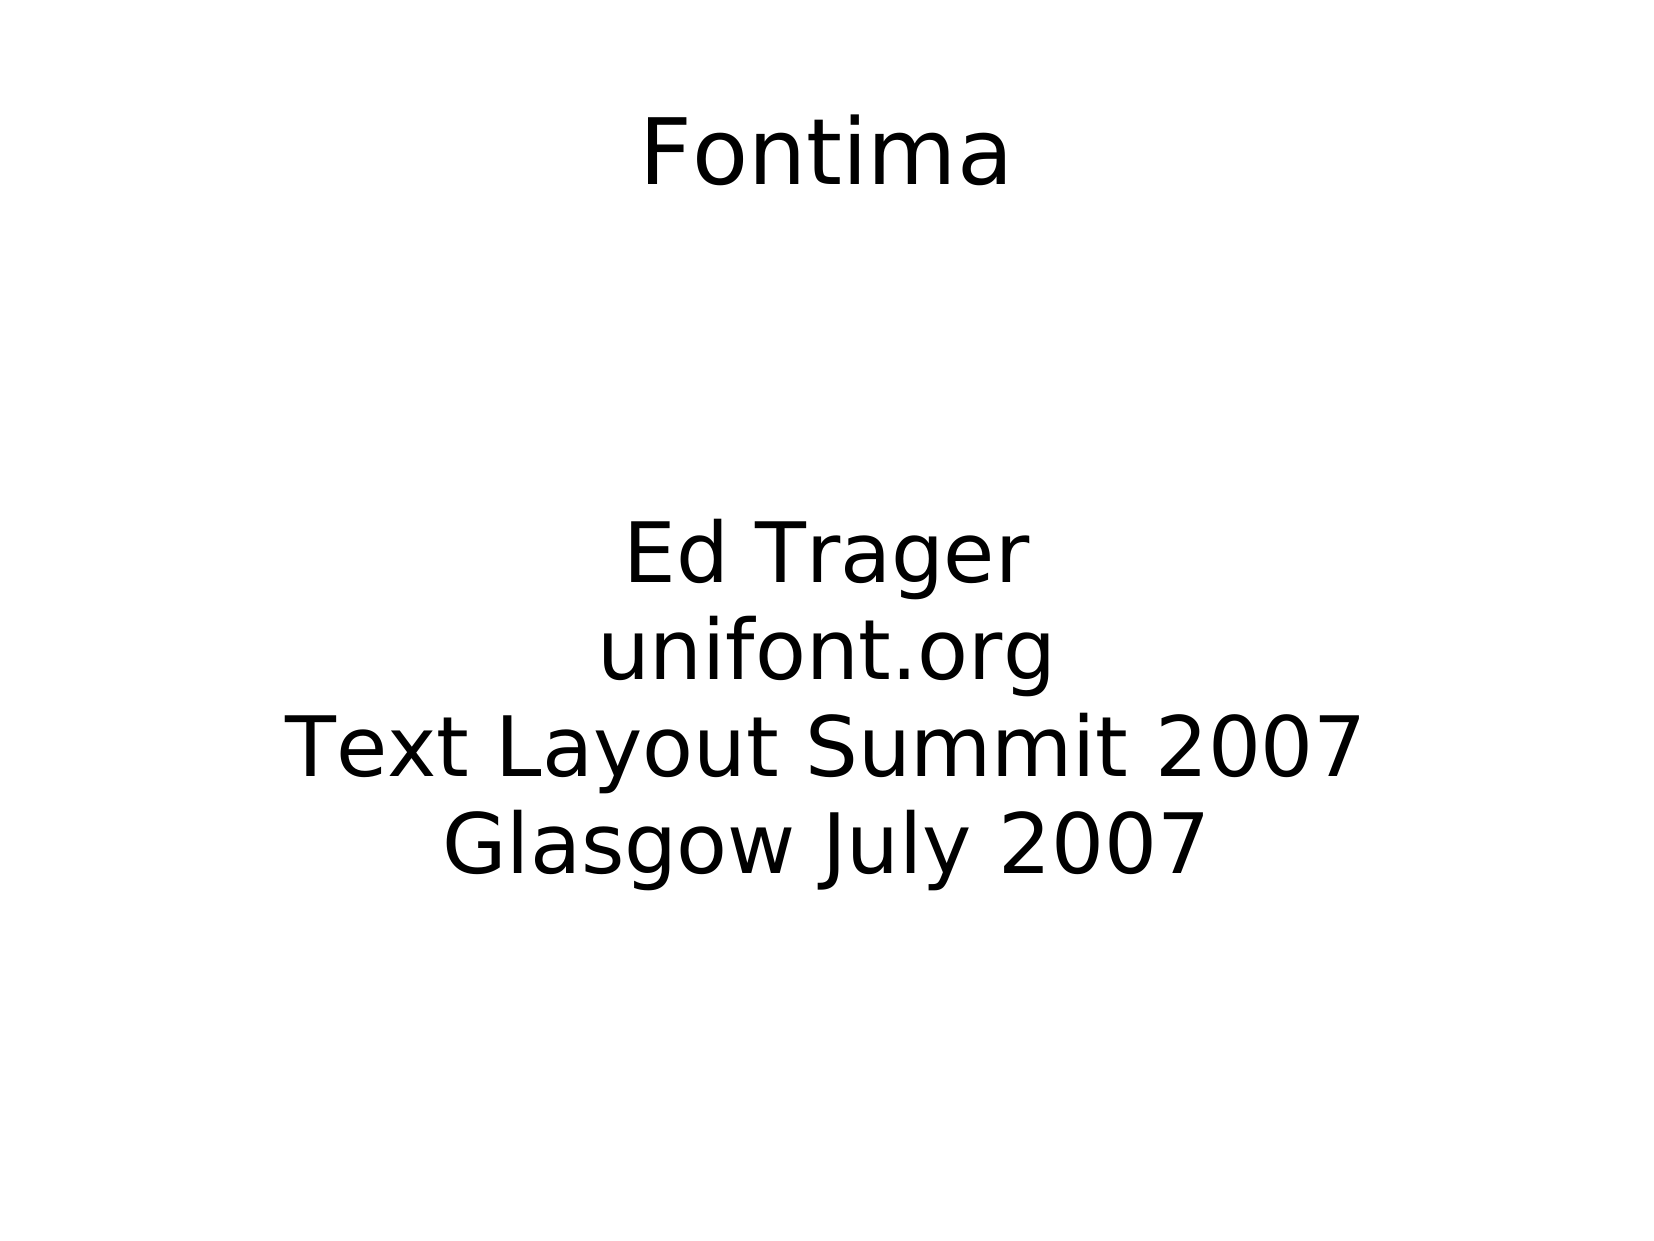

# Fontima
Ed Trager
unifont.org
Text Layout Summit 2007
Glasgow July 2007